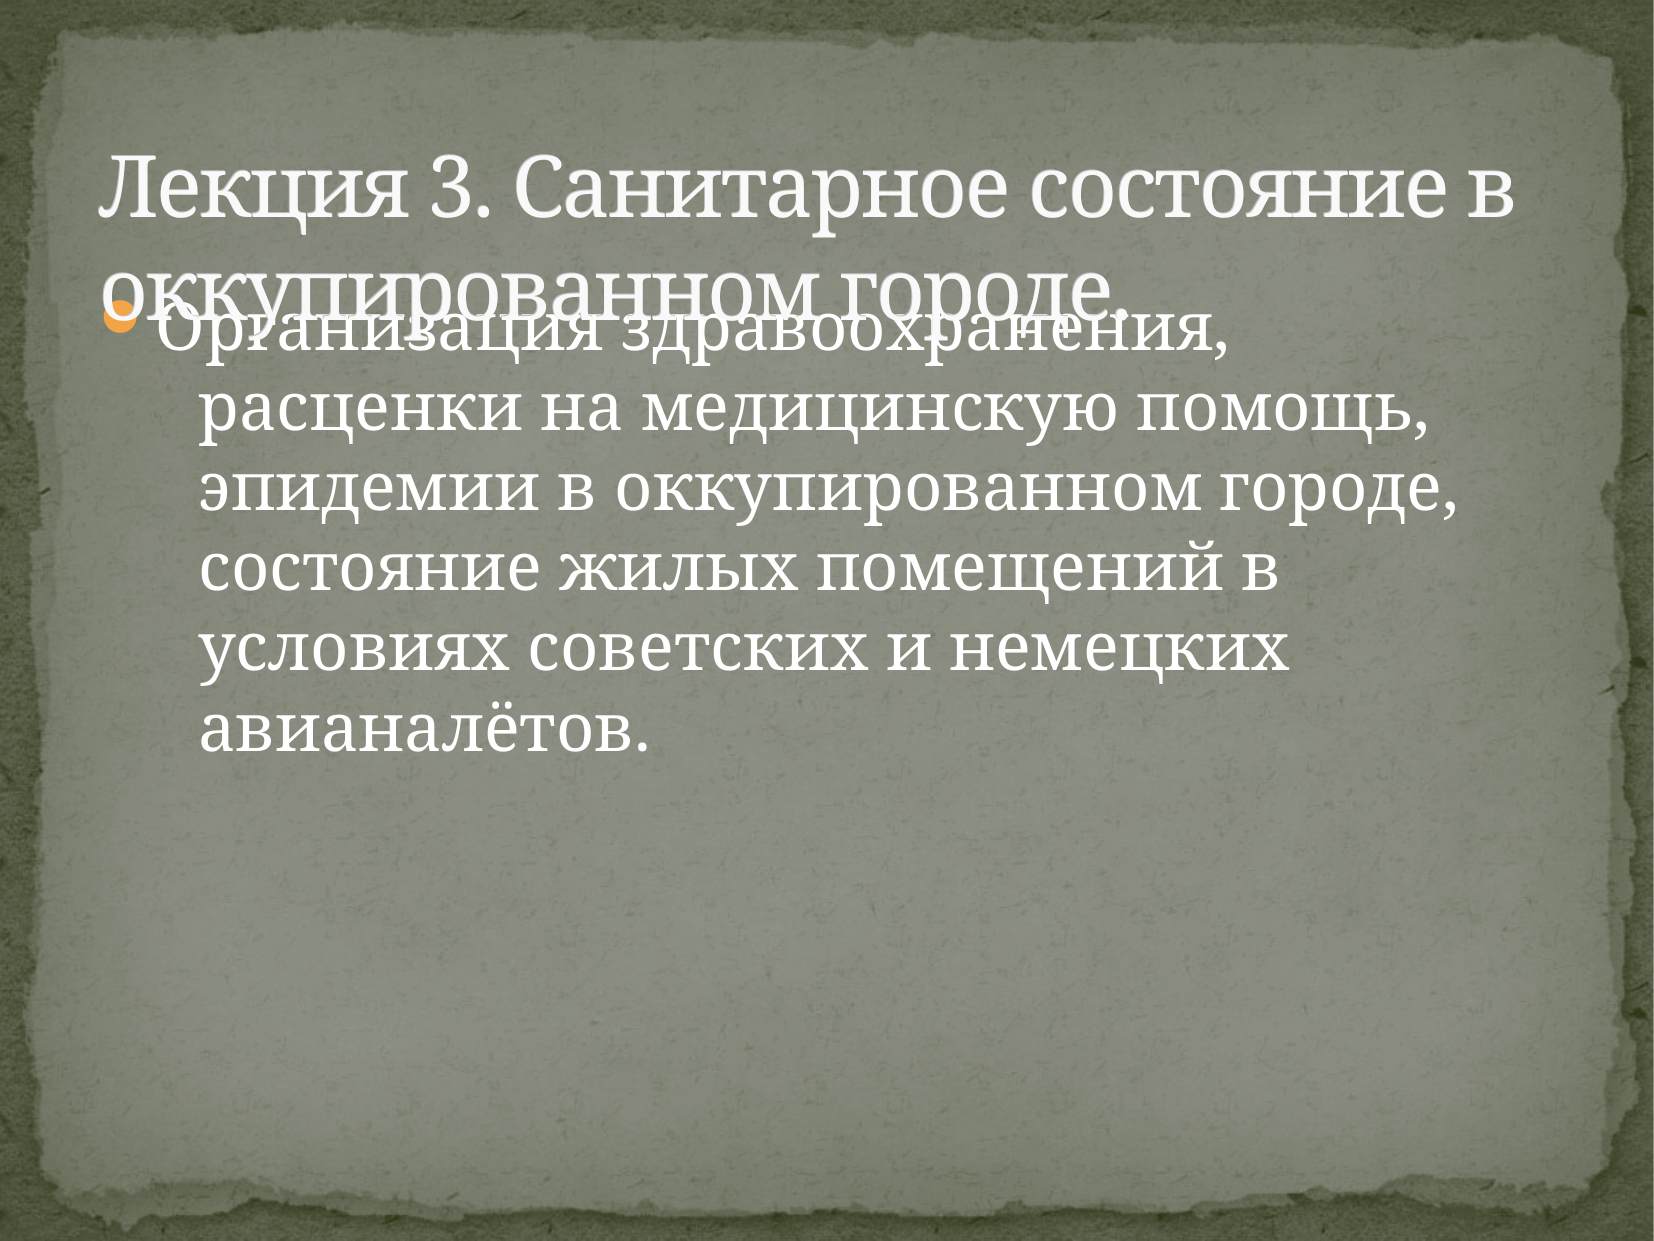

Лекция 3. Санитарное состояние в оккупированном городе.
# Организация здравоохранения, расценки на медицинскую помощь, эпидемии в оккупированном городе, состояние жилых помещений в условиях советских и немецких авианалётов.